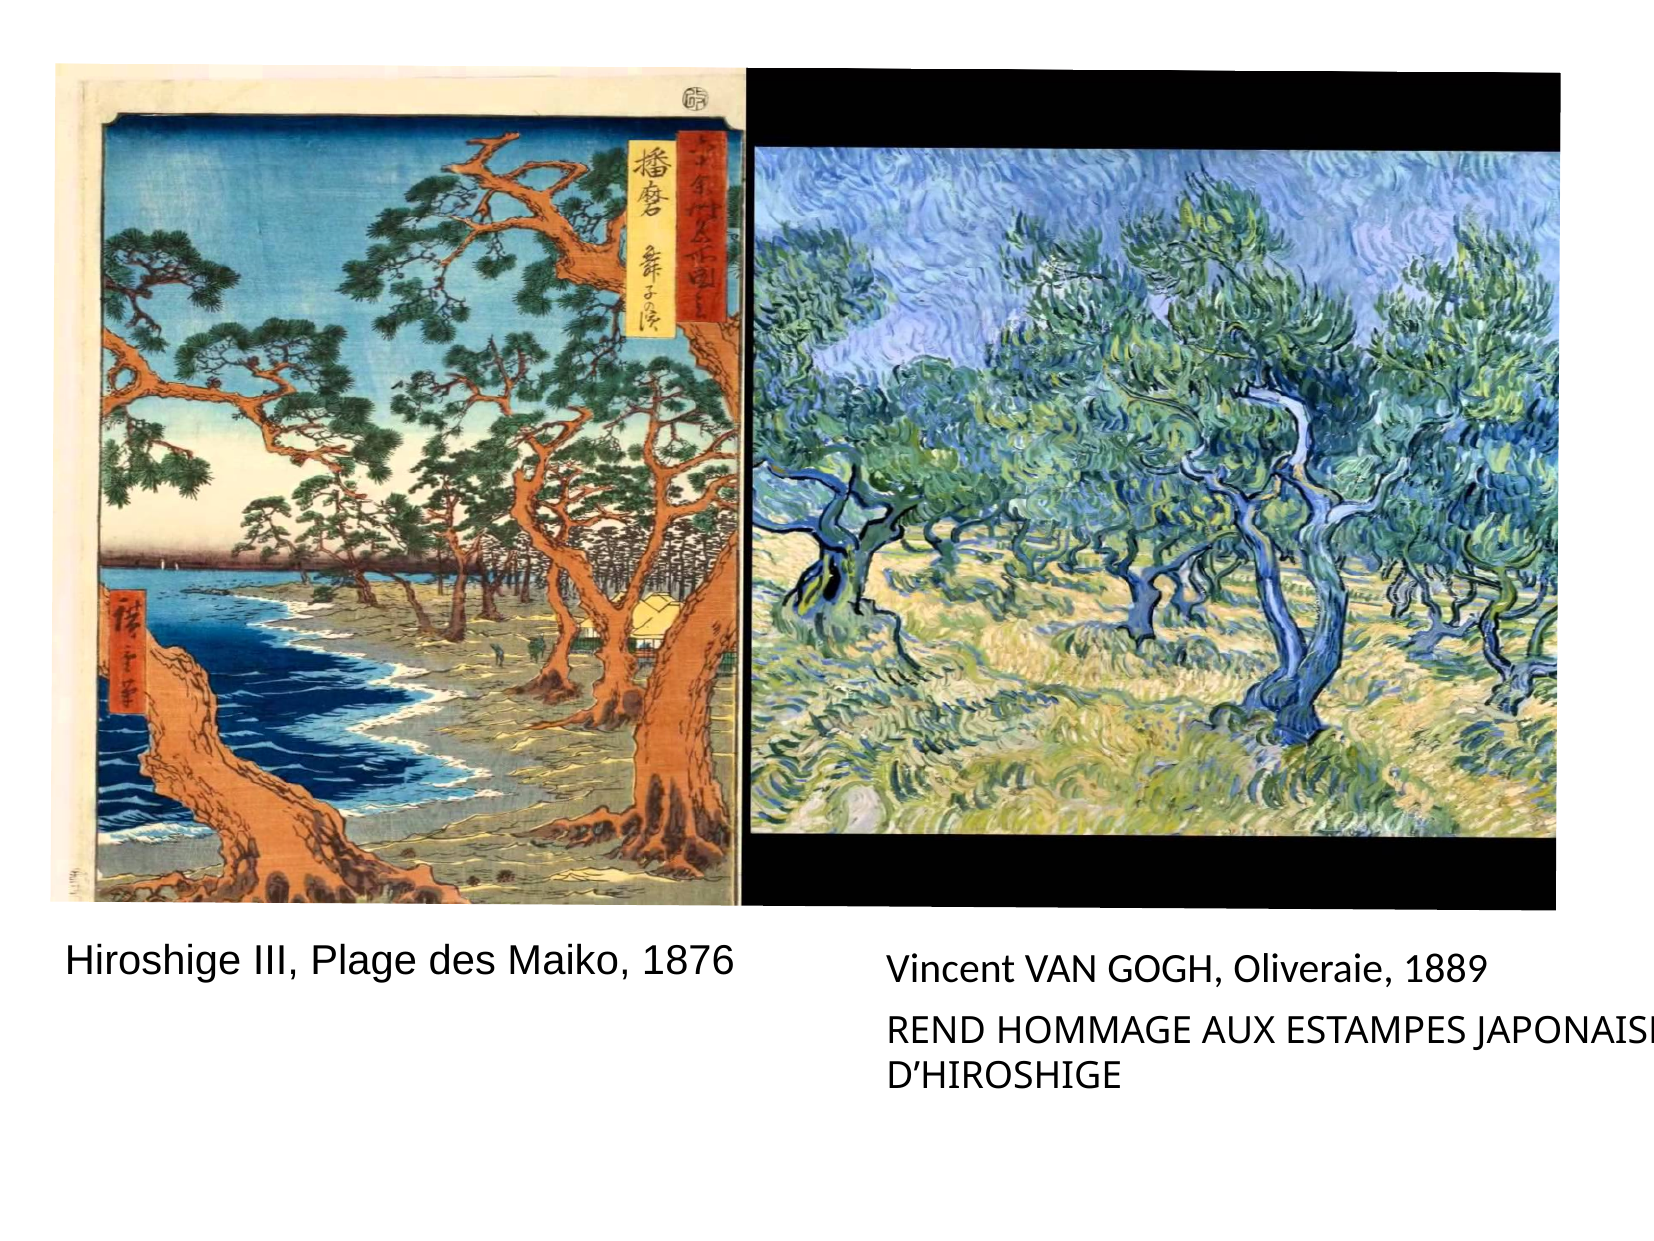

# Hiroshige III, Plage des Maiko, 1876
Vincent VAN GOGH, Oliveraie, 1889
REND HOMMAGE AUX ESTAMPES JAPONAISES D’HIROSHIGE